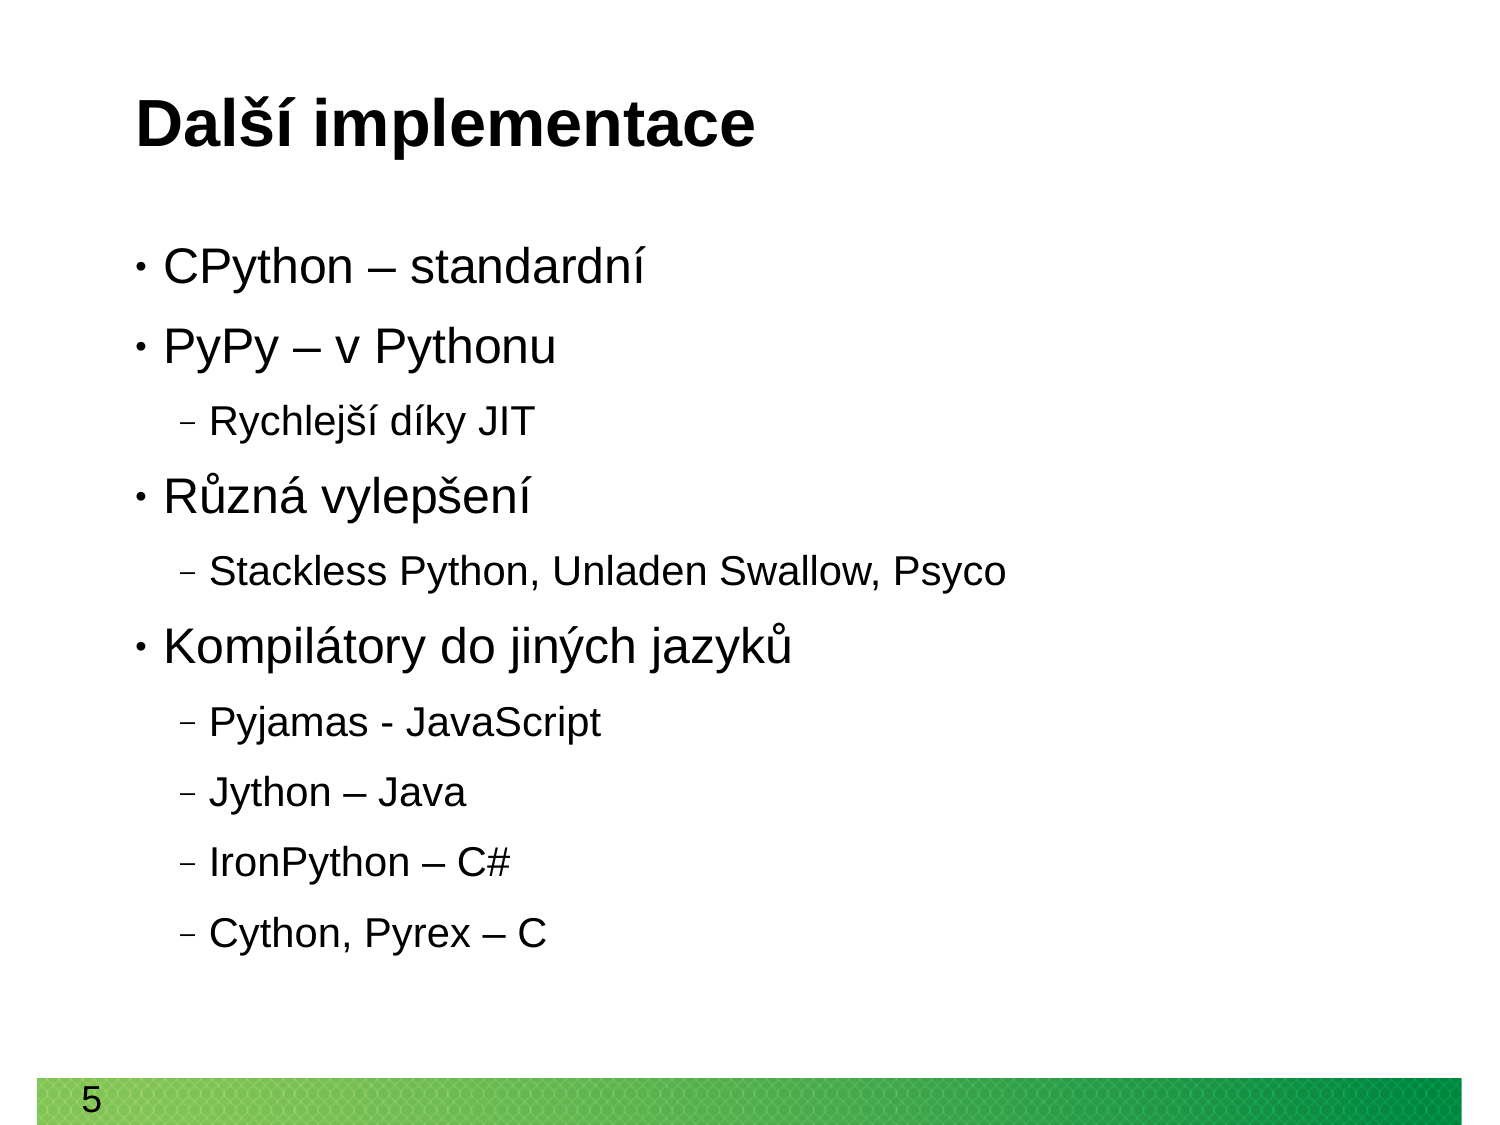

# Další implementace
CPython – standardní
PyPy – v Pythonu
Rychlejší díky JIT
Různá vylepšení
Stackless Python, Unladen Swallow, Psyco
Kompilátory do jiných jazyků
Pyjamas - JavaScript
Jython – Java
IronPython – C#
Cython, Pyrex – C